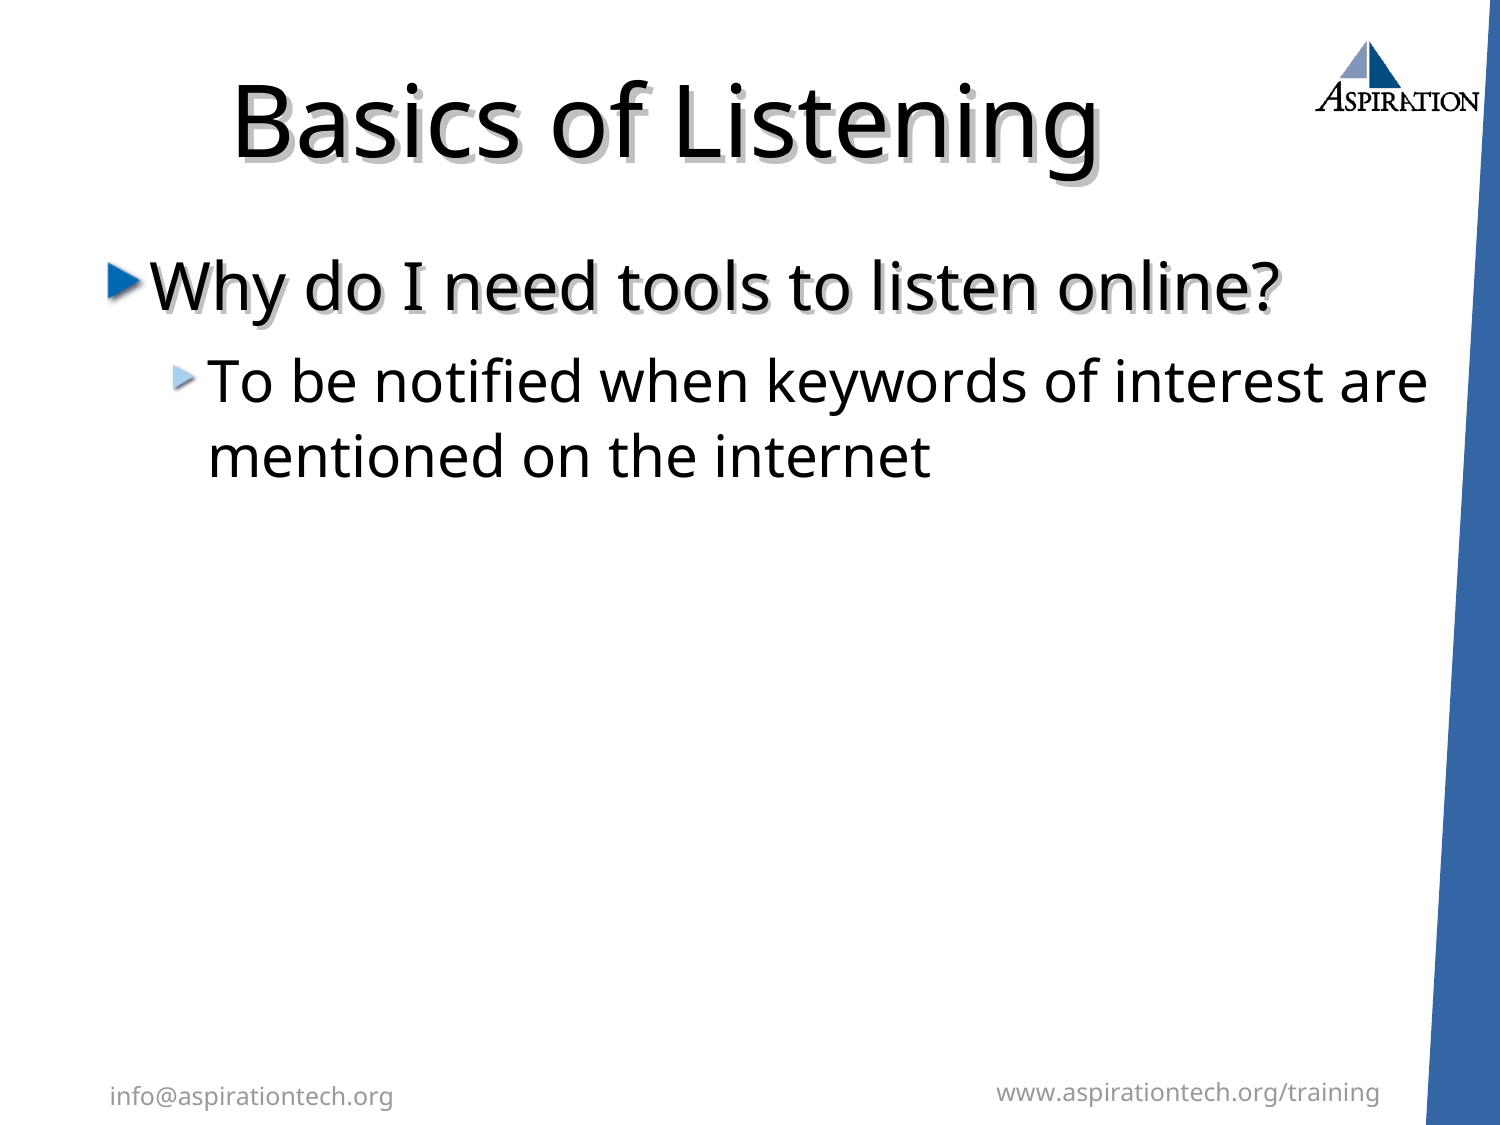

# Basics of Listening
Why do I need tools to listen online?
To be notified when keywords of interest are mentioned on the internet